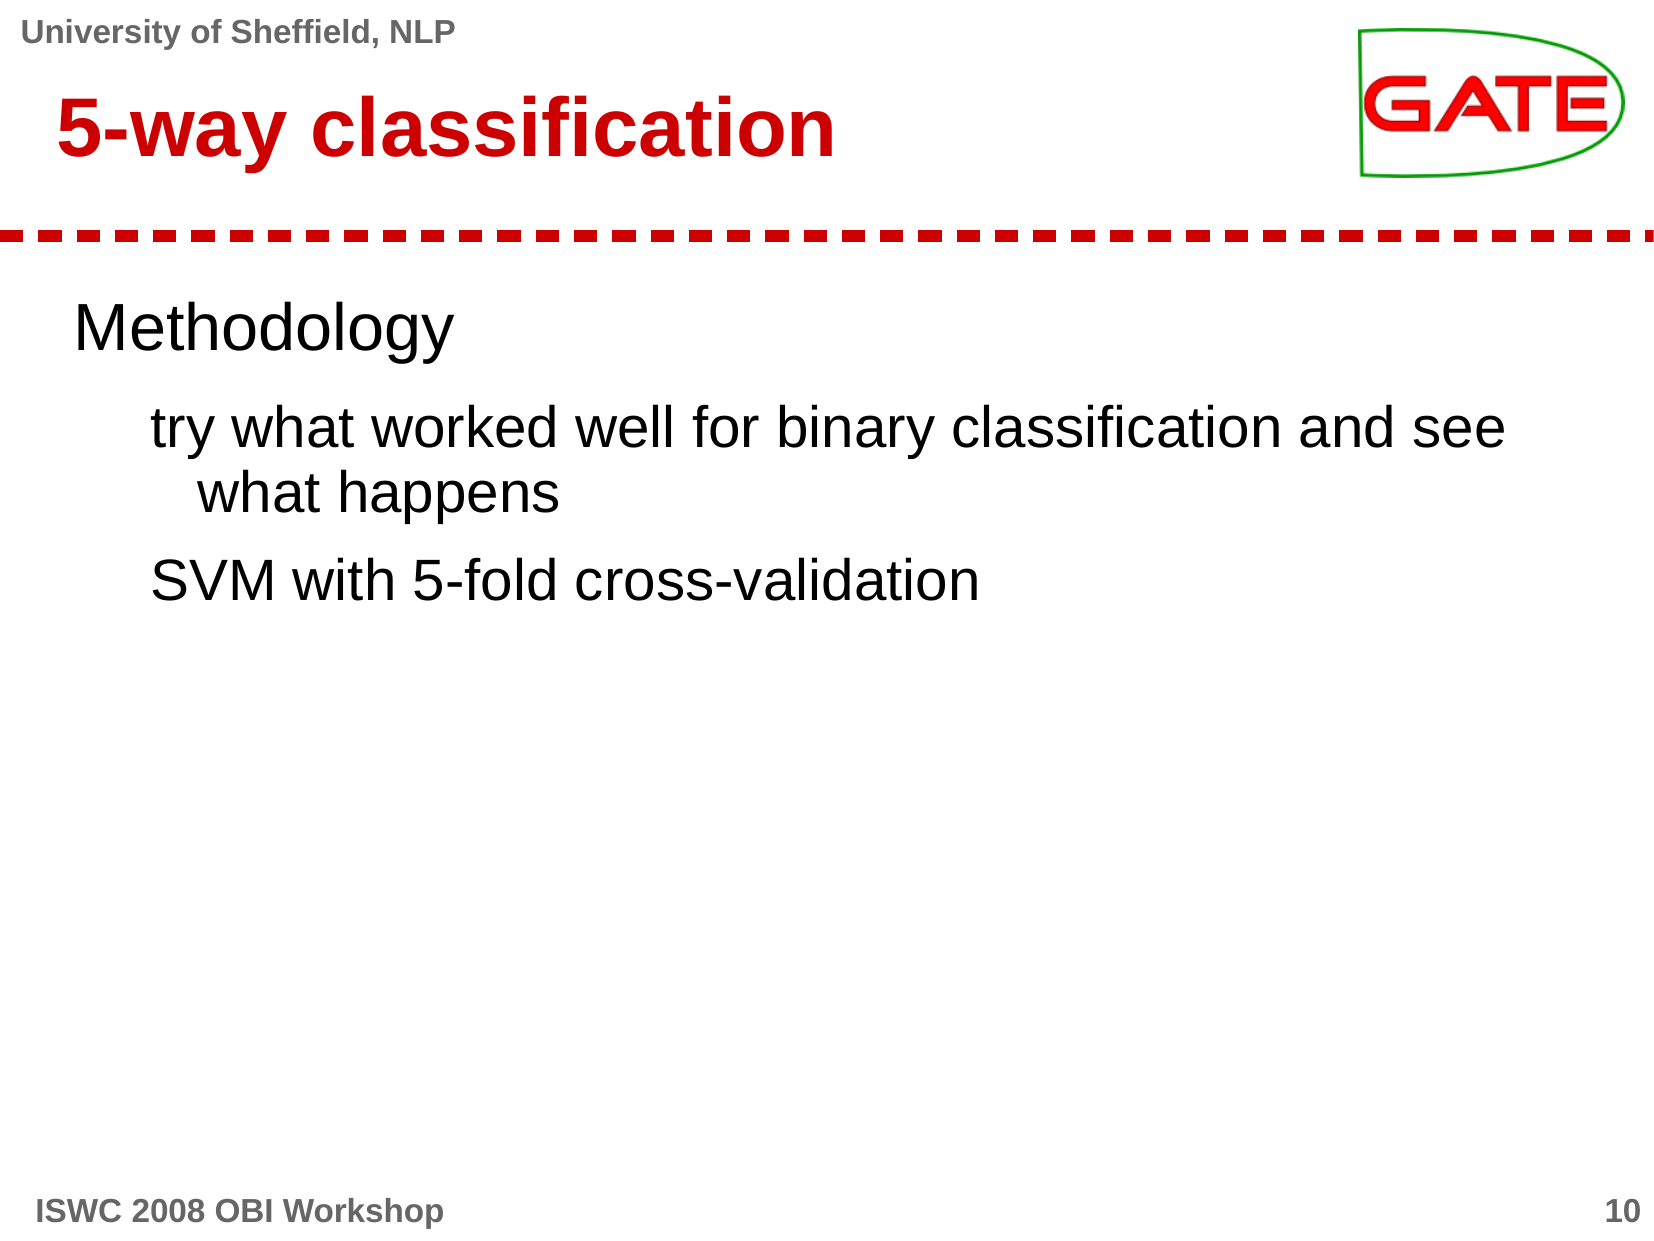

# 5-way classification
Methodology
try what worked well for binary classification and see what happens
SVM with 5-fold cross-validation
Some Meeting, Some Place
10